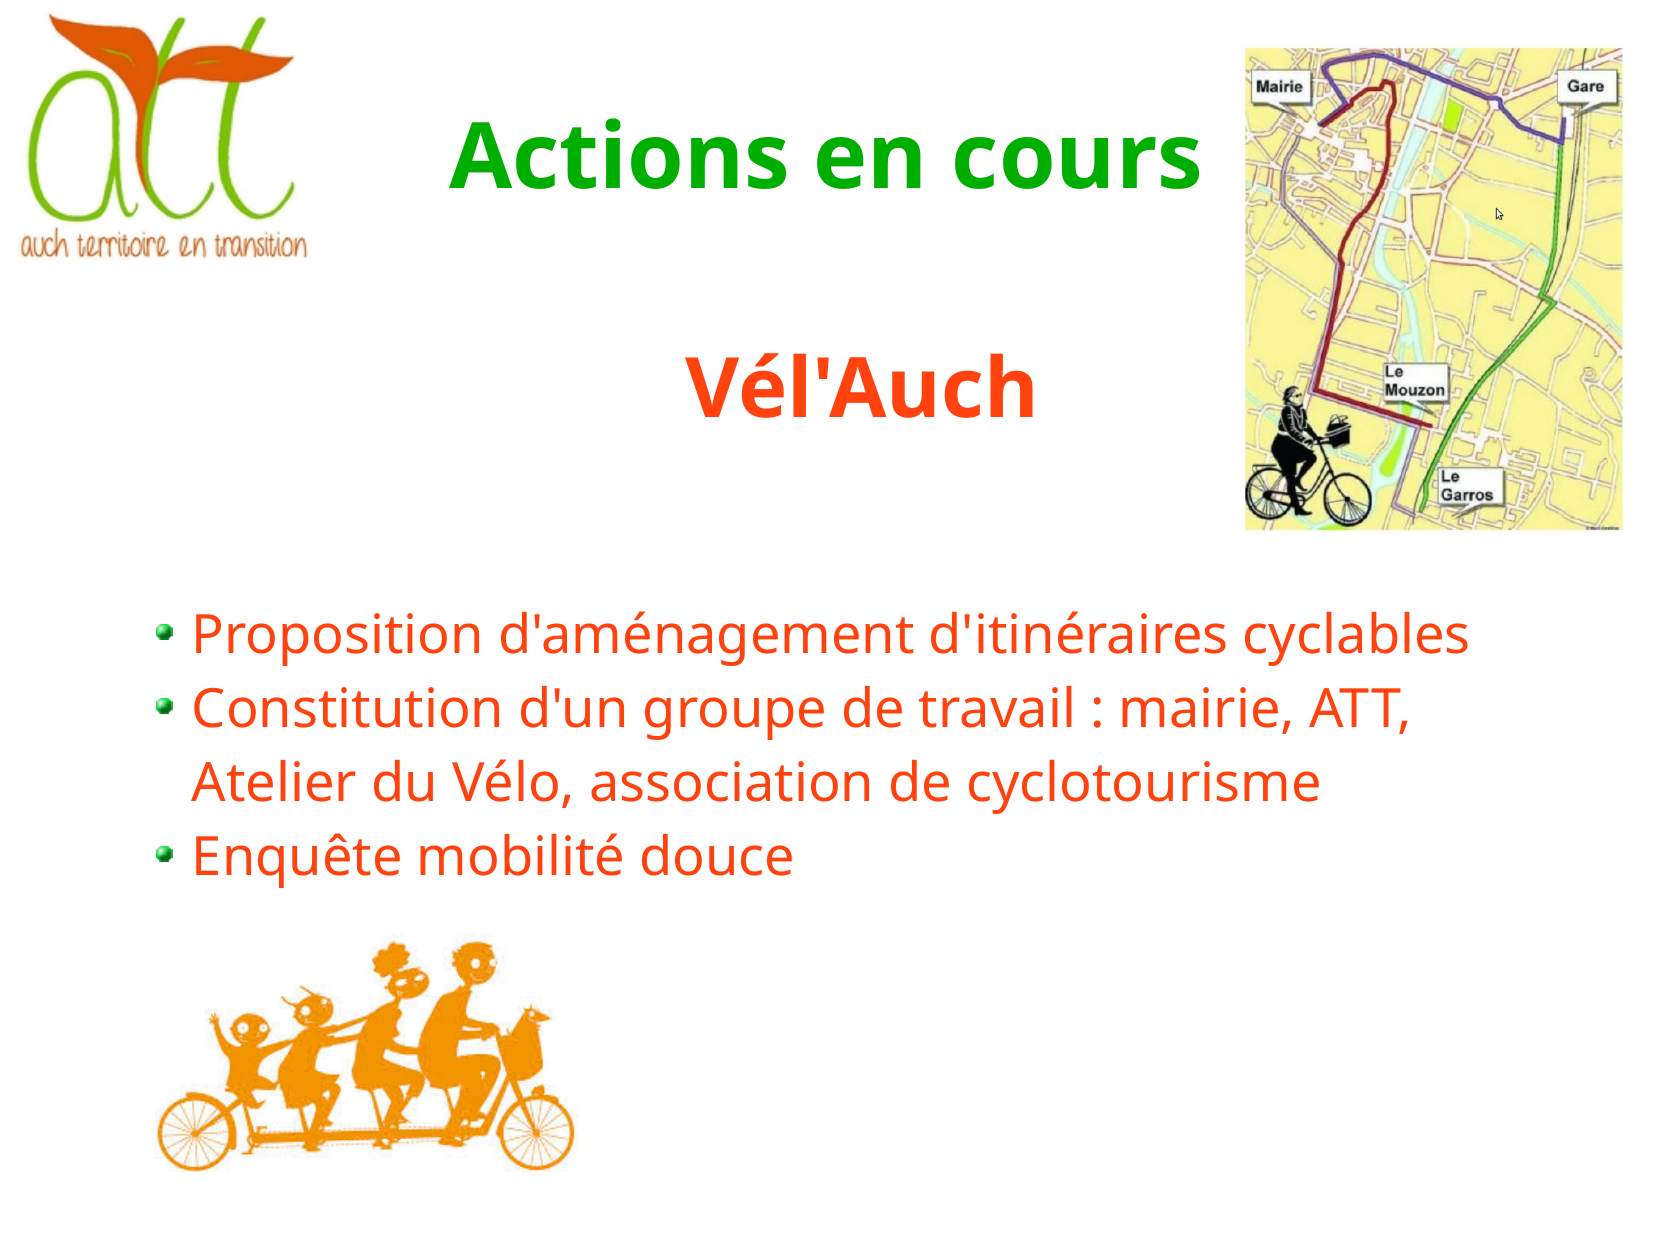

# Actions en cours
Vél'Auch
Proposition d'aménagement d'itinéraires cyclables
Constitution d'un groupe de travail : mairie, ATT, Atelier du Vélo, association de cyclotourisme
Enquête mobilité douce